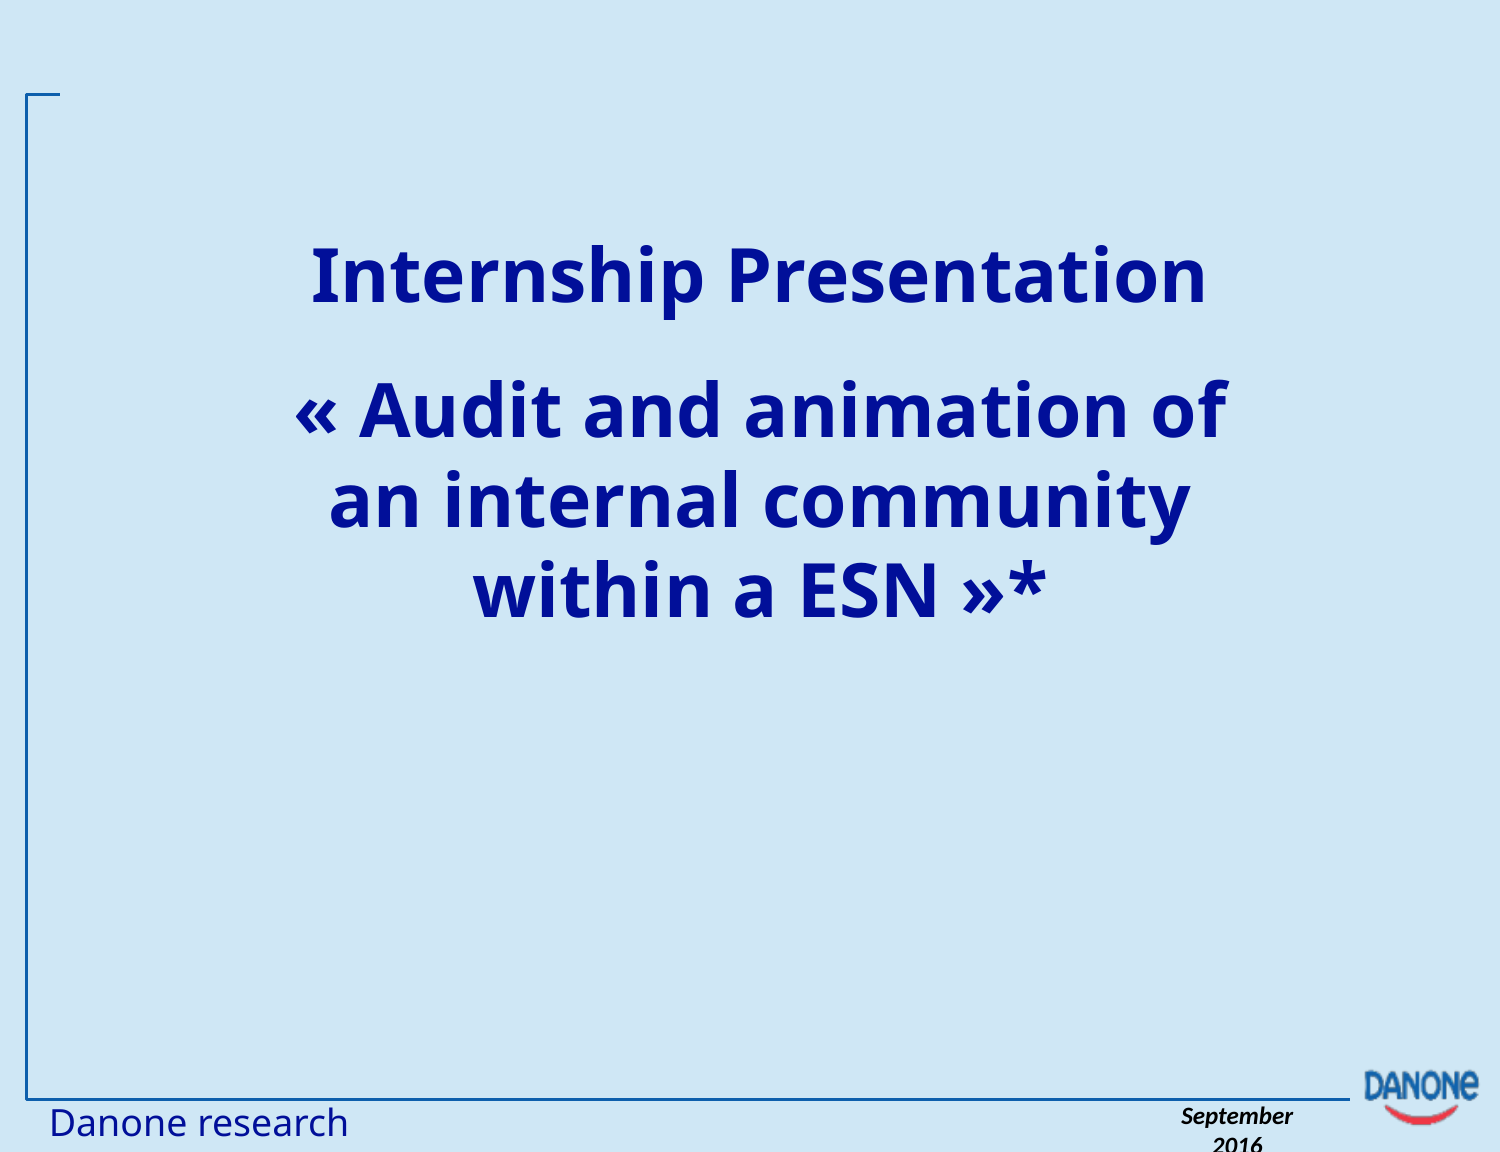

Internship Presentation
« Audit and animation of an internal community within a ESN »*
Danone research
September 2016